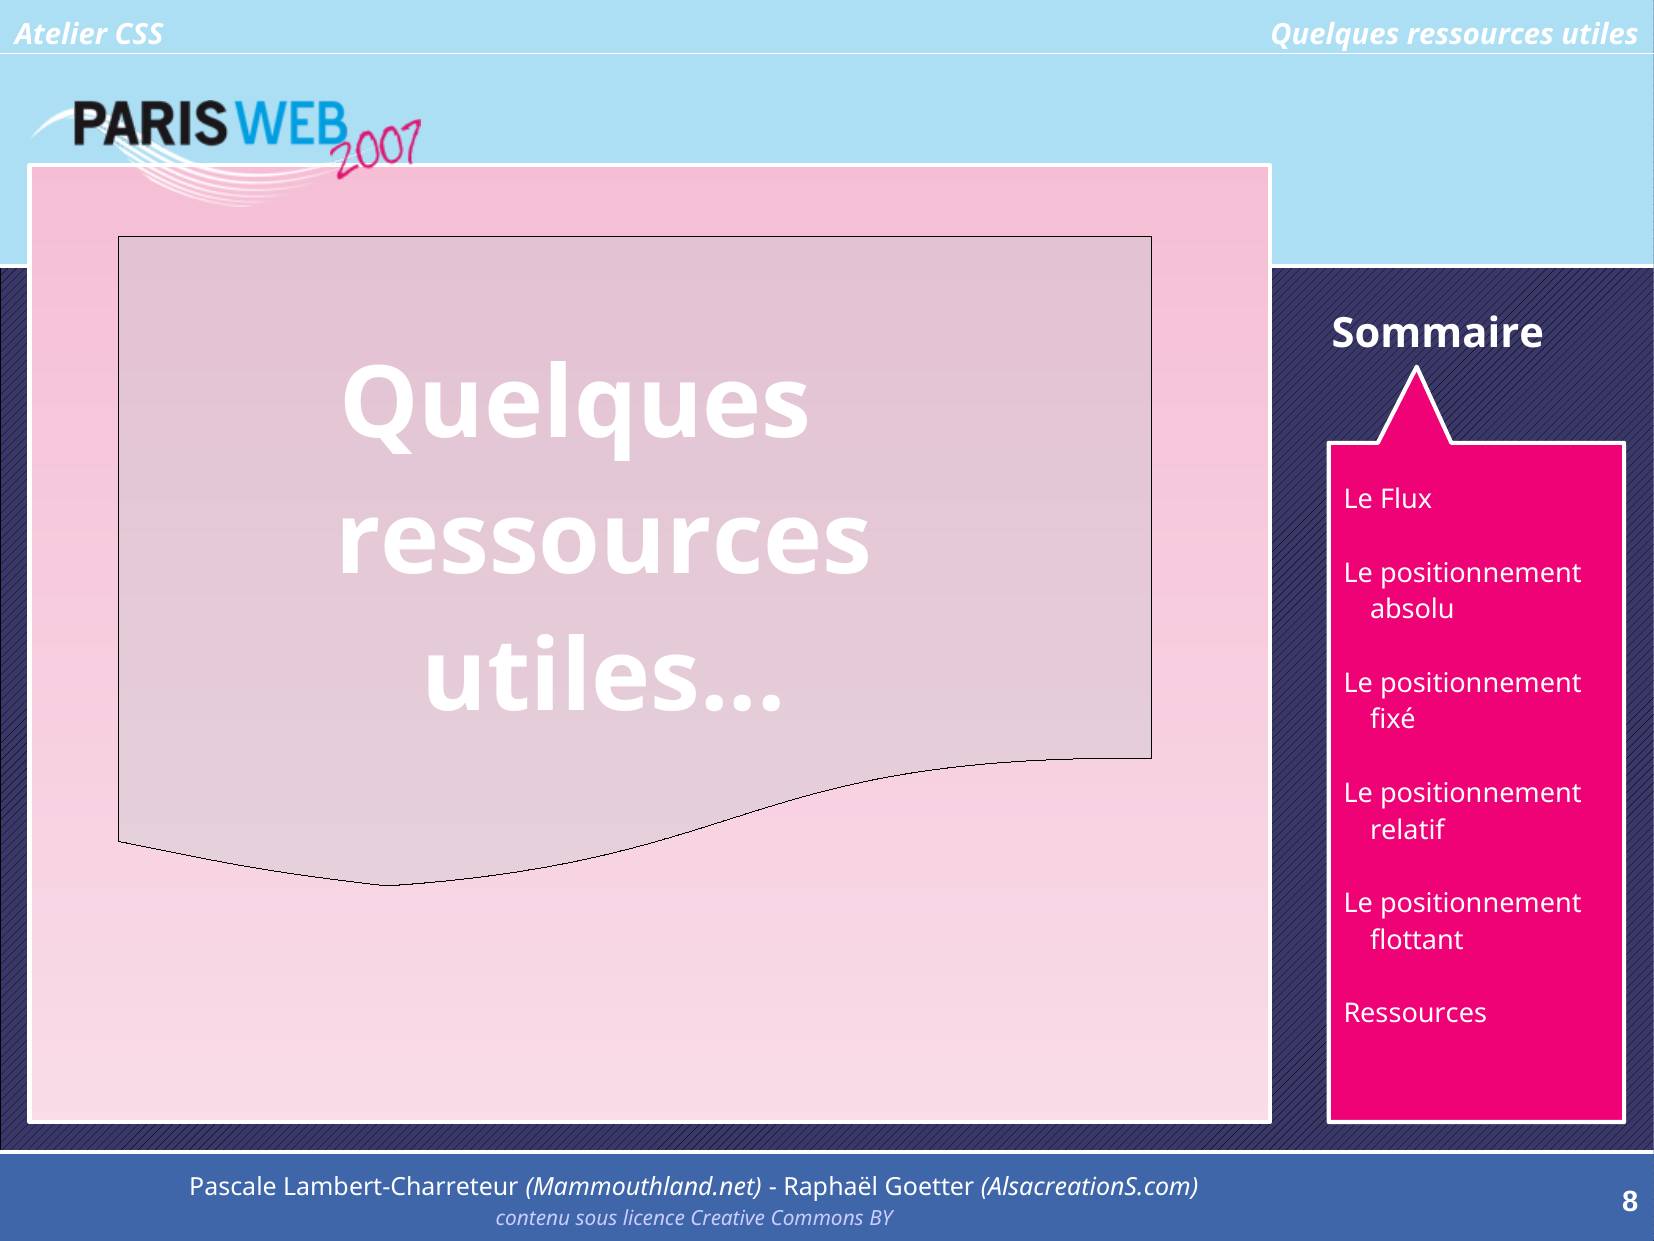

Quelques ressources utiles
# Quelques ressources utiles...
Le Flux
Le positionnement absolu
Le positionnement fixé
Le positionnement relatif
Le positionnement flottant
Ressources
8